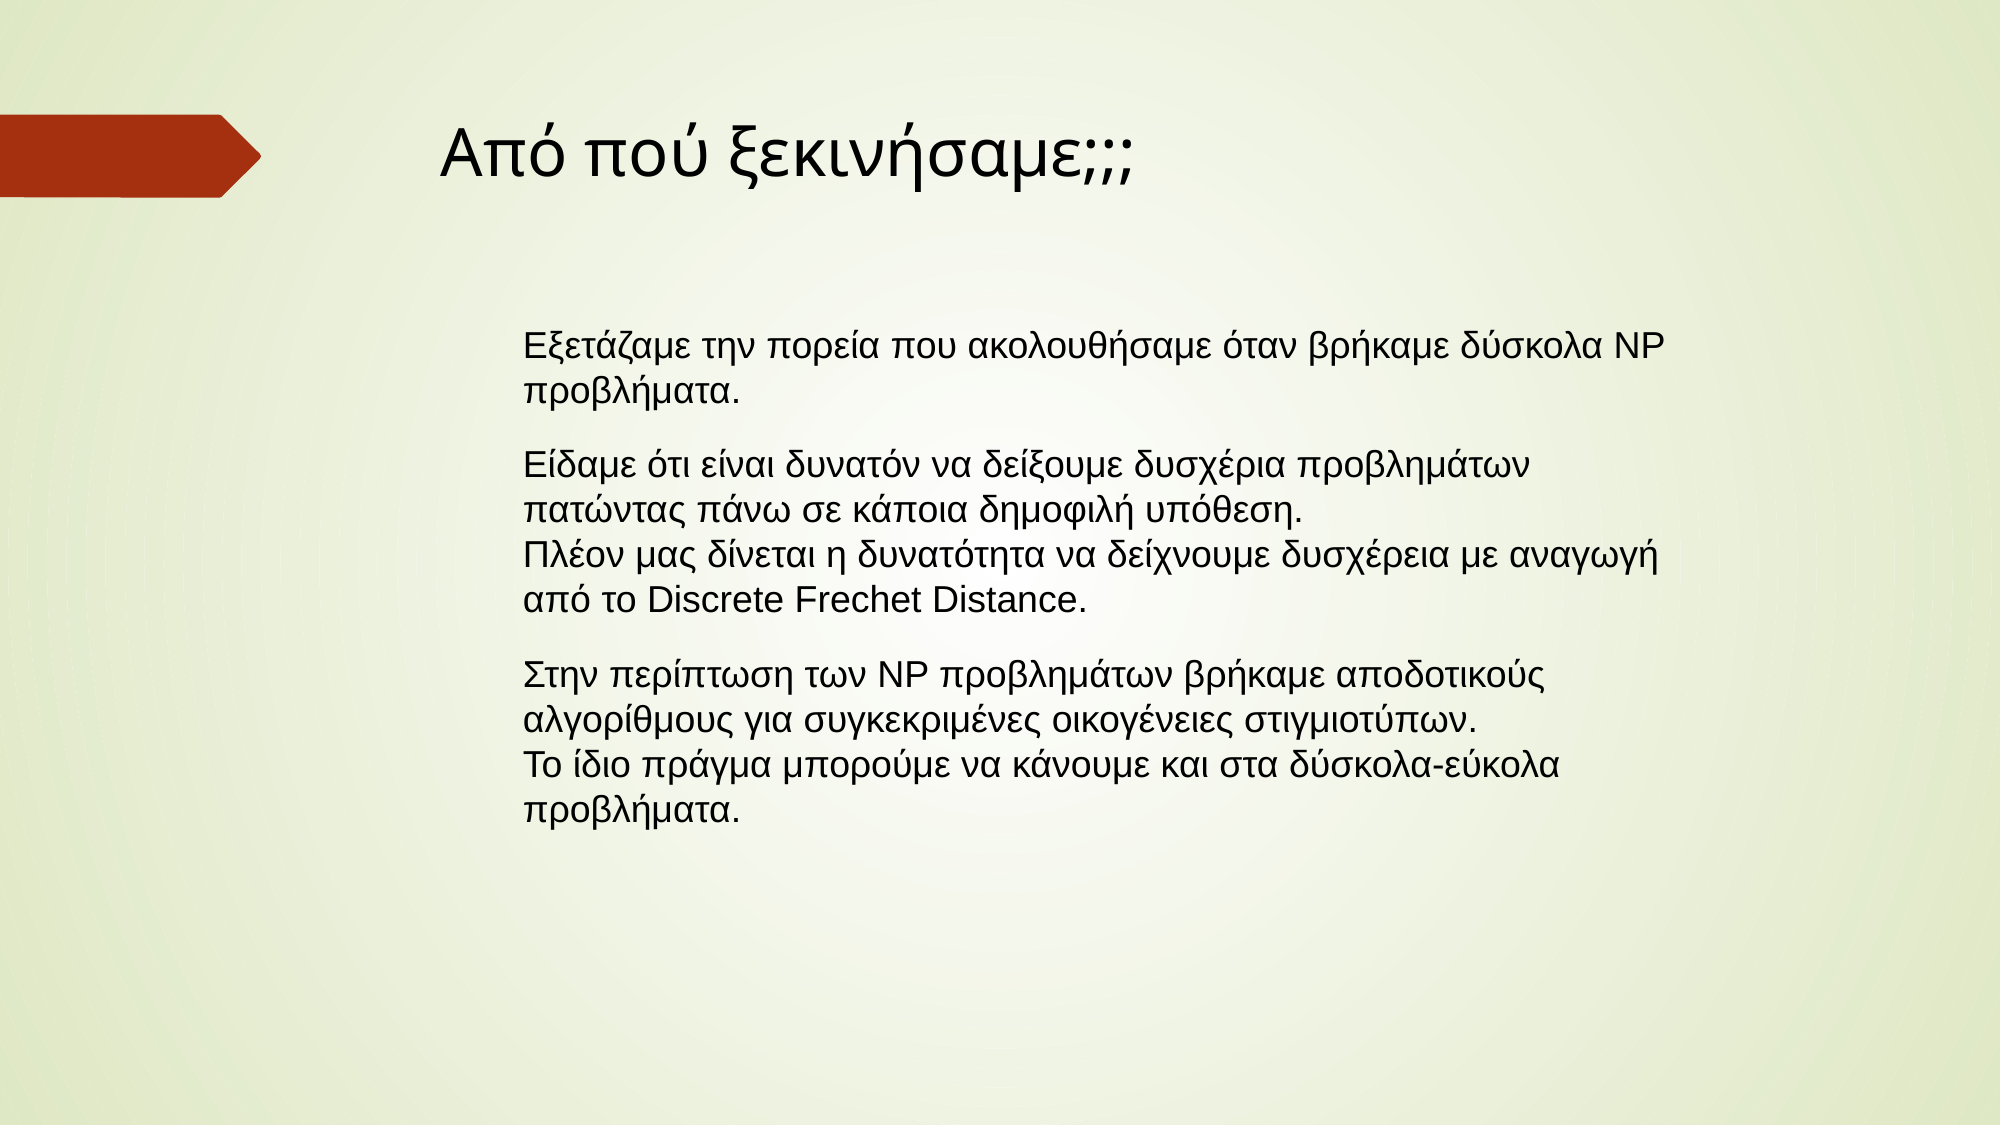

# Από πού ξεκινήσαμε;;;
Εξετάζαμε την πορεία που ακολουθήσαμε όταν βρήκαμε δύσκολα NP προβλήματα.
Είδαμε ότι είναι δυνατόν να δείξουμε δυσχέρια προβλημάτων πατώντας πάνω σε κάποια δημοφιλή υπόθεση.
Πλέον μας δίνεται η δυνατότητα να δείχνουμε δυσχέρεια με αναγωγή από το Discrete Frechet Distance.
Στην περίπτωση των NP προβλημάτων βρήκαμε αποδοτικούς αλγορίθμους για συγκεκριμένες οικογένειες στιγμιοτύπων.
Το ίδιο πράγμα μπορούμε να κάνουμε και στα δύσκολα-εύκολα προβλήματα.